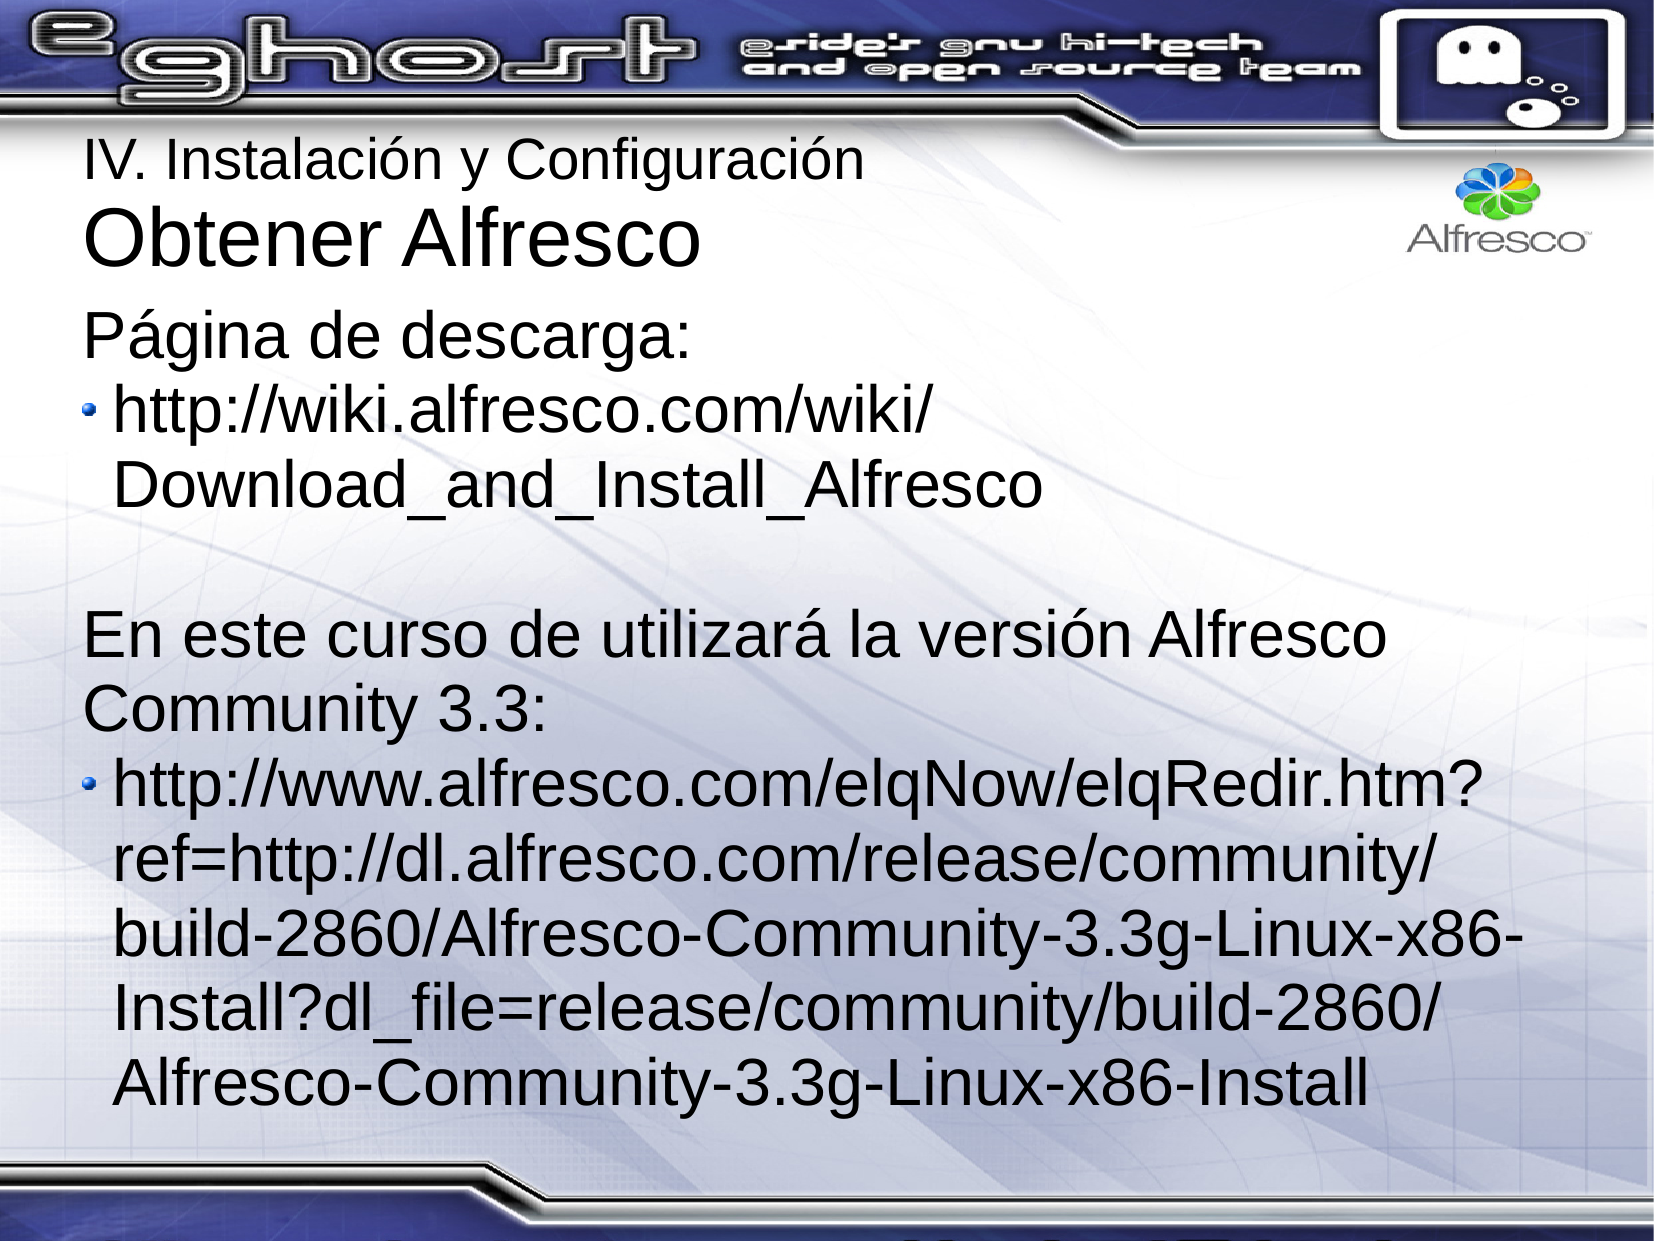

# IV. Instalación y Configuración Obtener Alfresco
Página de descarga:
http://wiki.alfresco.com/wiki/Download_and_Install_Alfresco
En este curso de utilizará la versión Alfresco Community 3.3:
http://www.alfresco.com/elqNow/elqRedir.htm?ref=http://dl.alfresco.com/release/community/build-2860/Alfresco-Community-3.3g-Linux-x86-Install?dl_file=release/community/build-2860/Alfresco-Community-3.3g-Linux-x86-Install